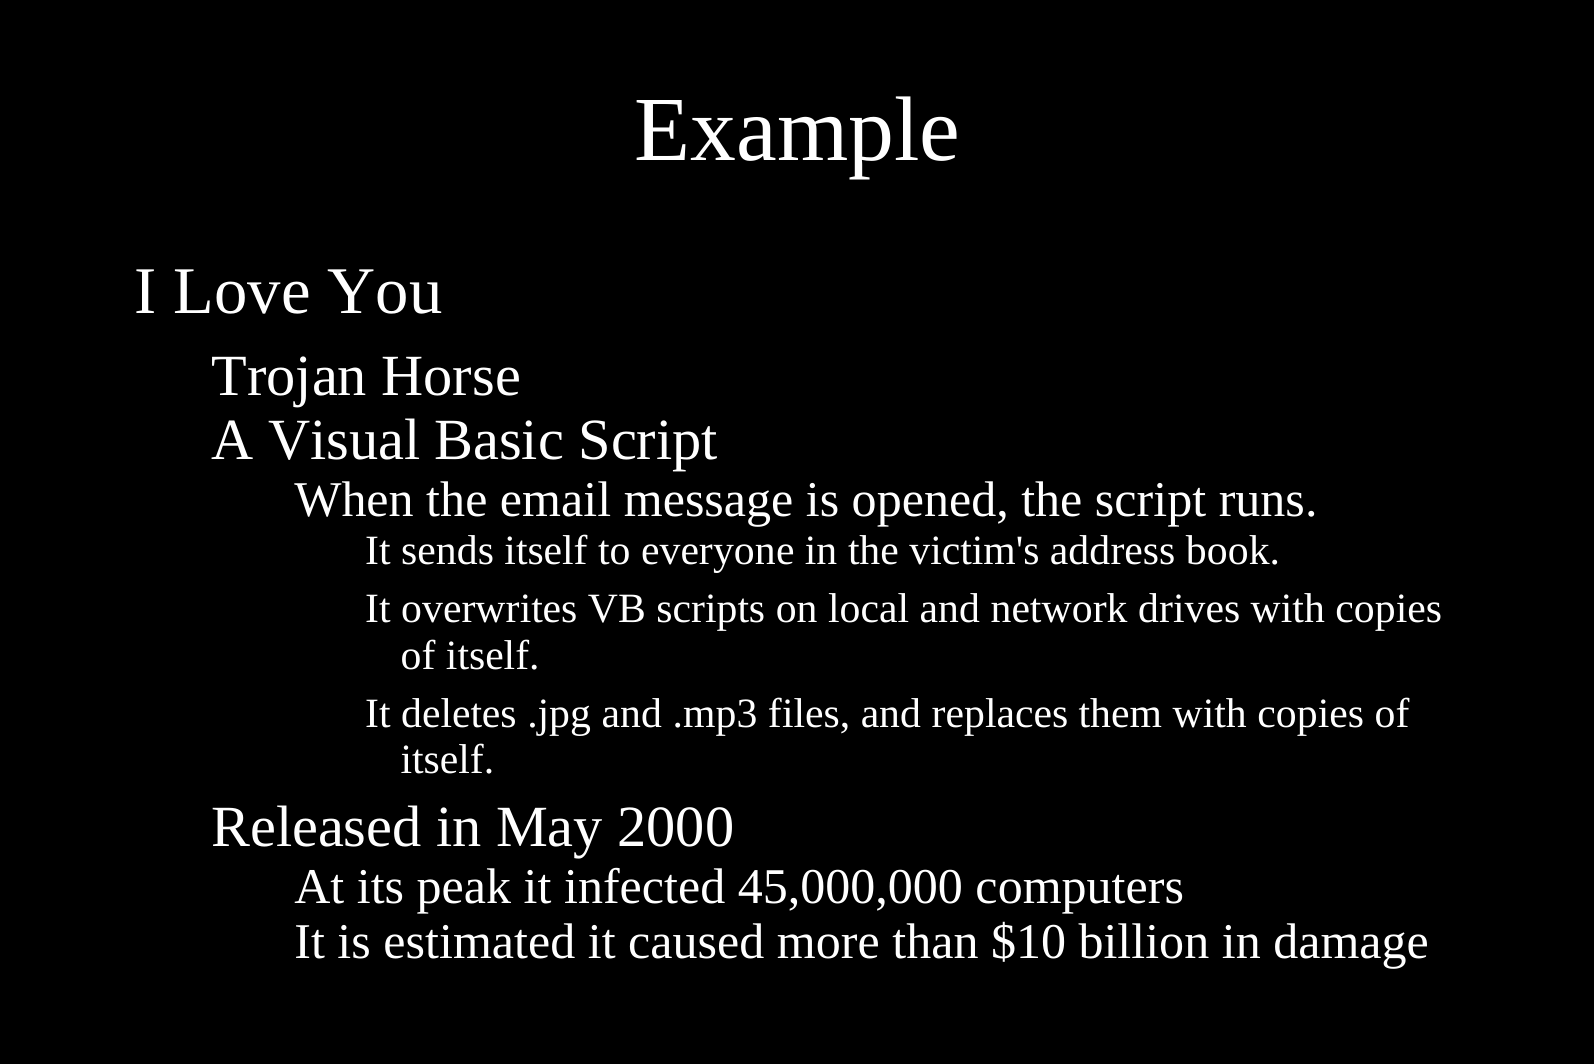

# Example
I Love You
Trojan Horse
A Visual Basic Script
When the email message is opened, the script runs.
It sends itself to everyone in the victim's address book.
It overwrites VB scripts on local and network drives with copies of itself.
It deletes .jpg and .mp3 files, and replaces them with copies of itself.
Released in May 2000
At its peak it infected 45,000,000 computers
It is estimated it caused more than $10 billion in damage